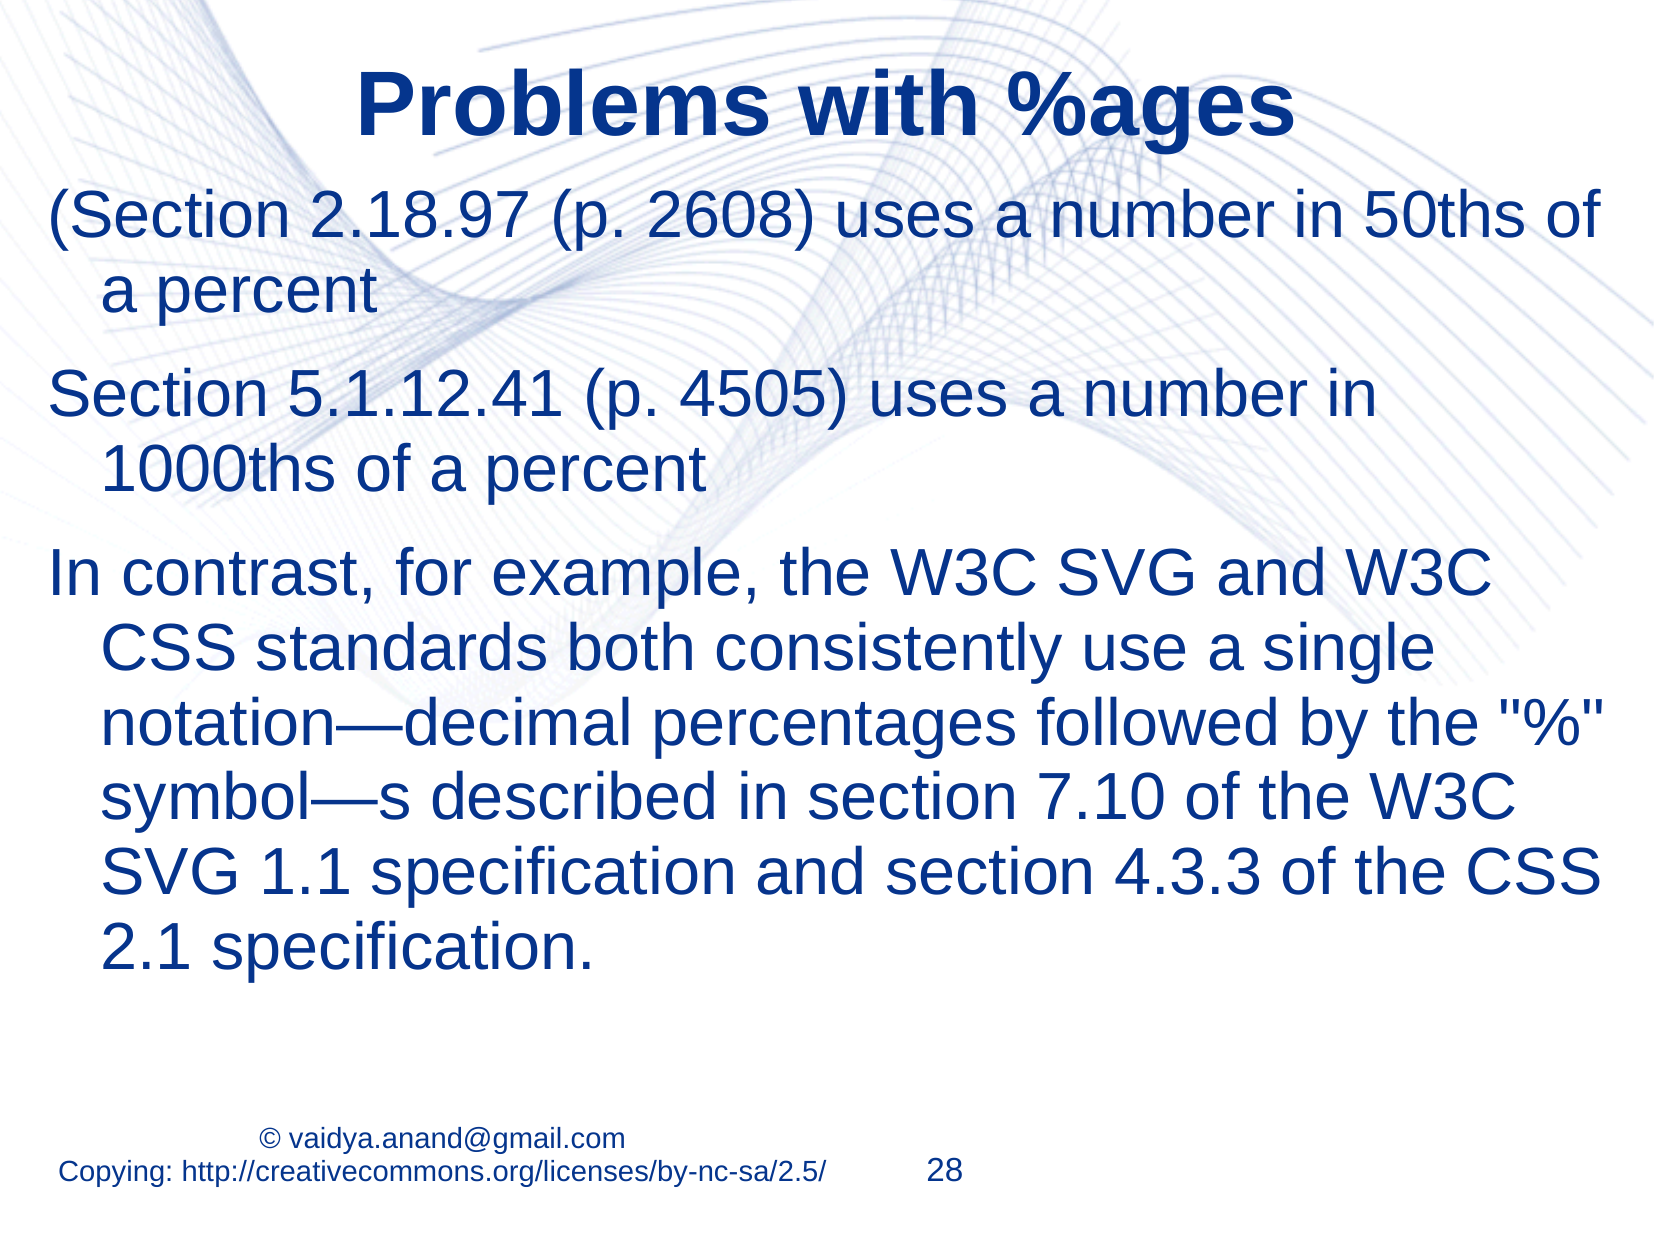

# Problems with %ages
(Section 2.18.97 (p. 2608) uses a number in 50ths of a percent
Section 5.1.12.41 (p. 4505) uses a number in 1000ths of a percent
In contrast, for example, the W3C SVG and W3C CSS standards both consistently use a single notation—decimal percentages followed by the "%" symbol—s described in section 7.10 of the W3C SVG 1.1 specification and section 4.3.3 of the CSS 2.1 specification.
http://www.broffice.org
28